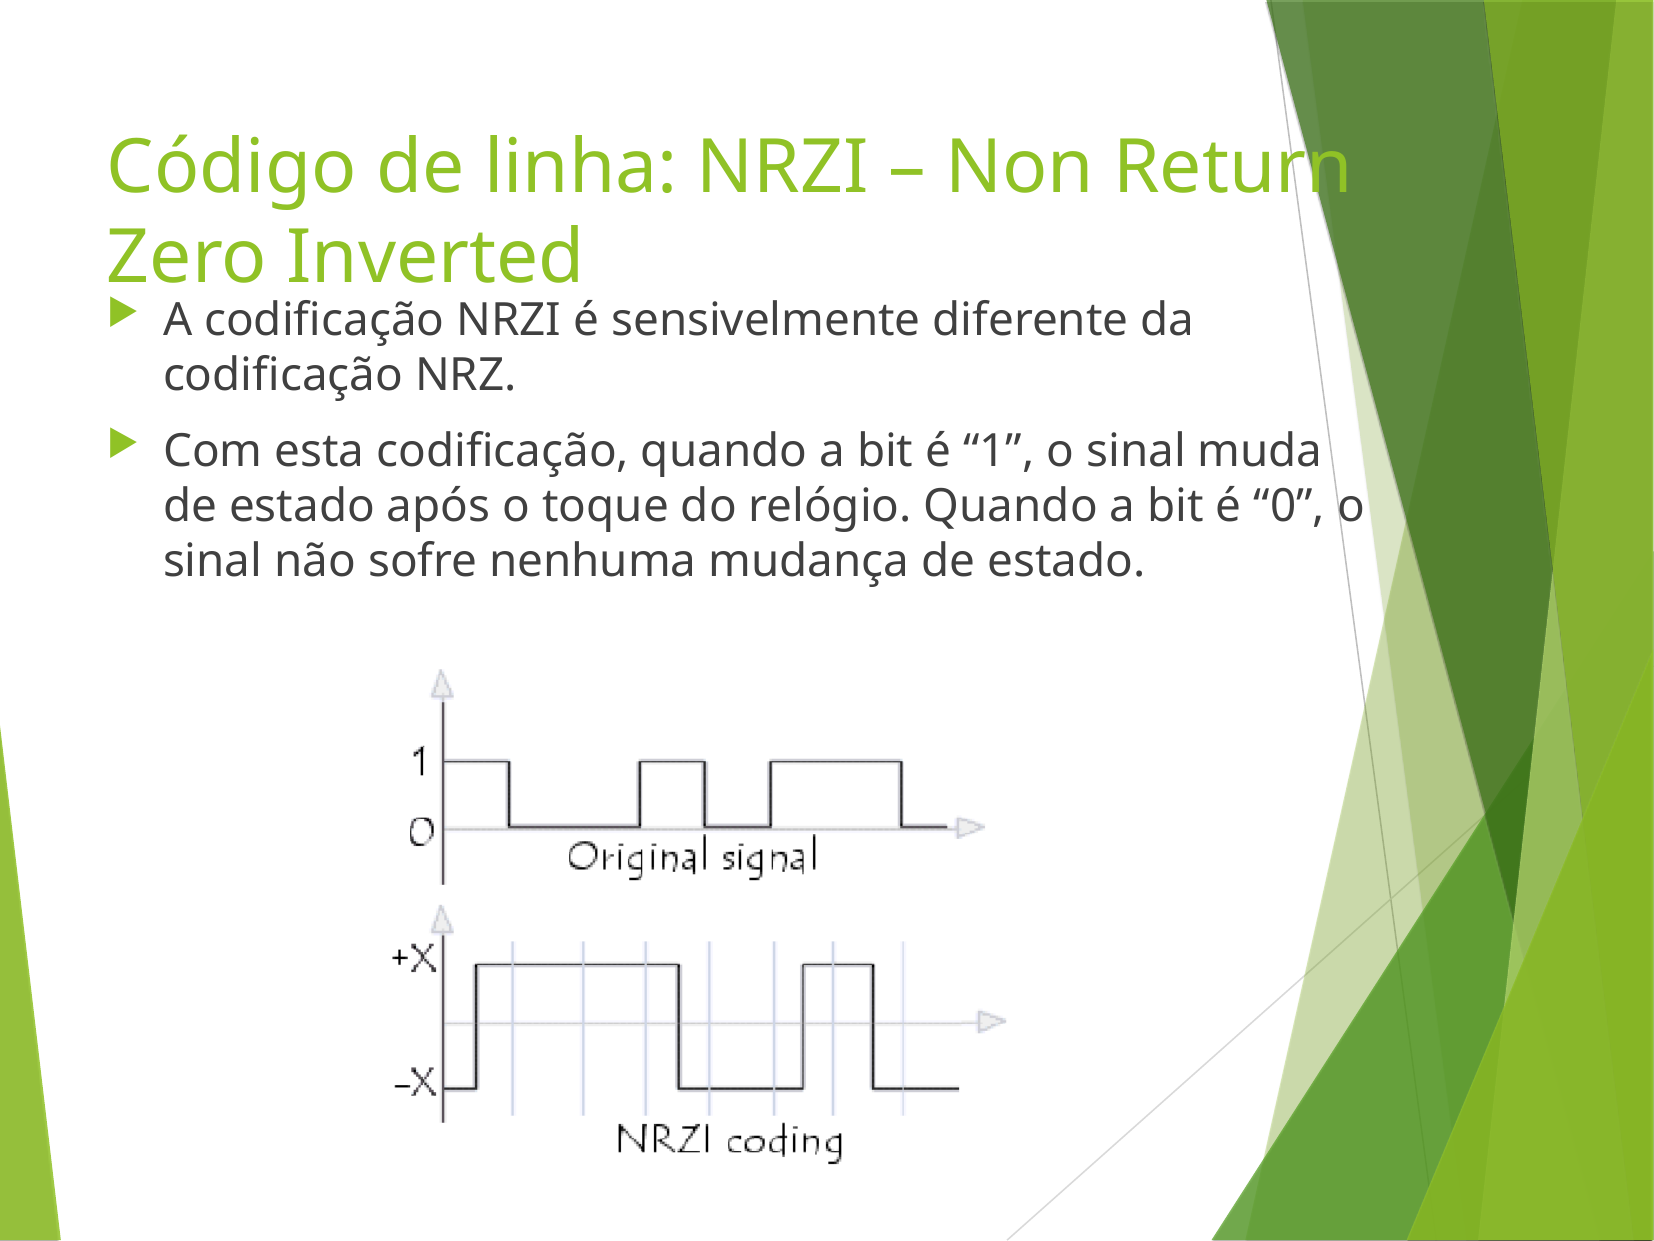

# Código de linha: NRZI – Non Return Zero Inverted
A codificação NRZI é sensivelmente diferente da codificação NRZ.
Com esta codificação, quando a bit é “1”, o sinal muda de estado após o toque do relógio. Quando a bit é “0”, o sinal não sofre nenhuma mudança de estado.